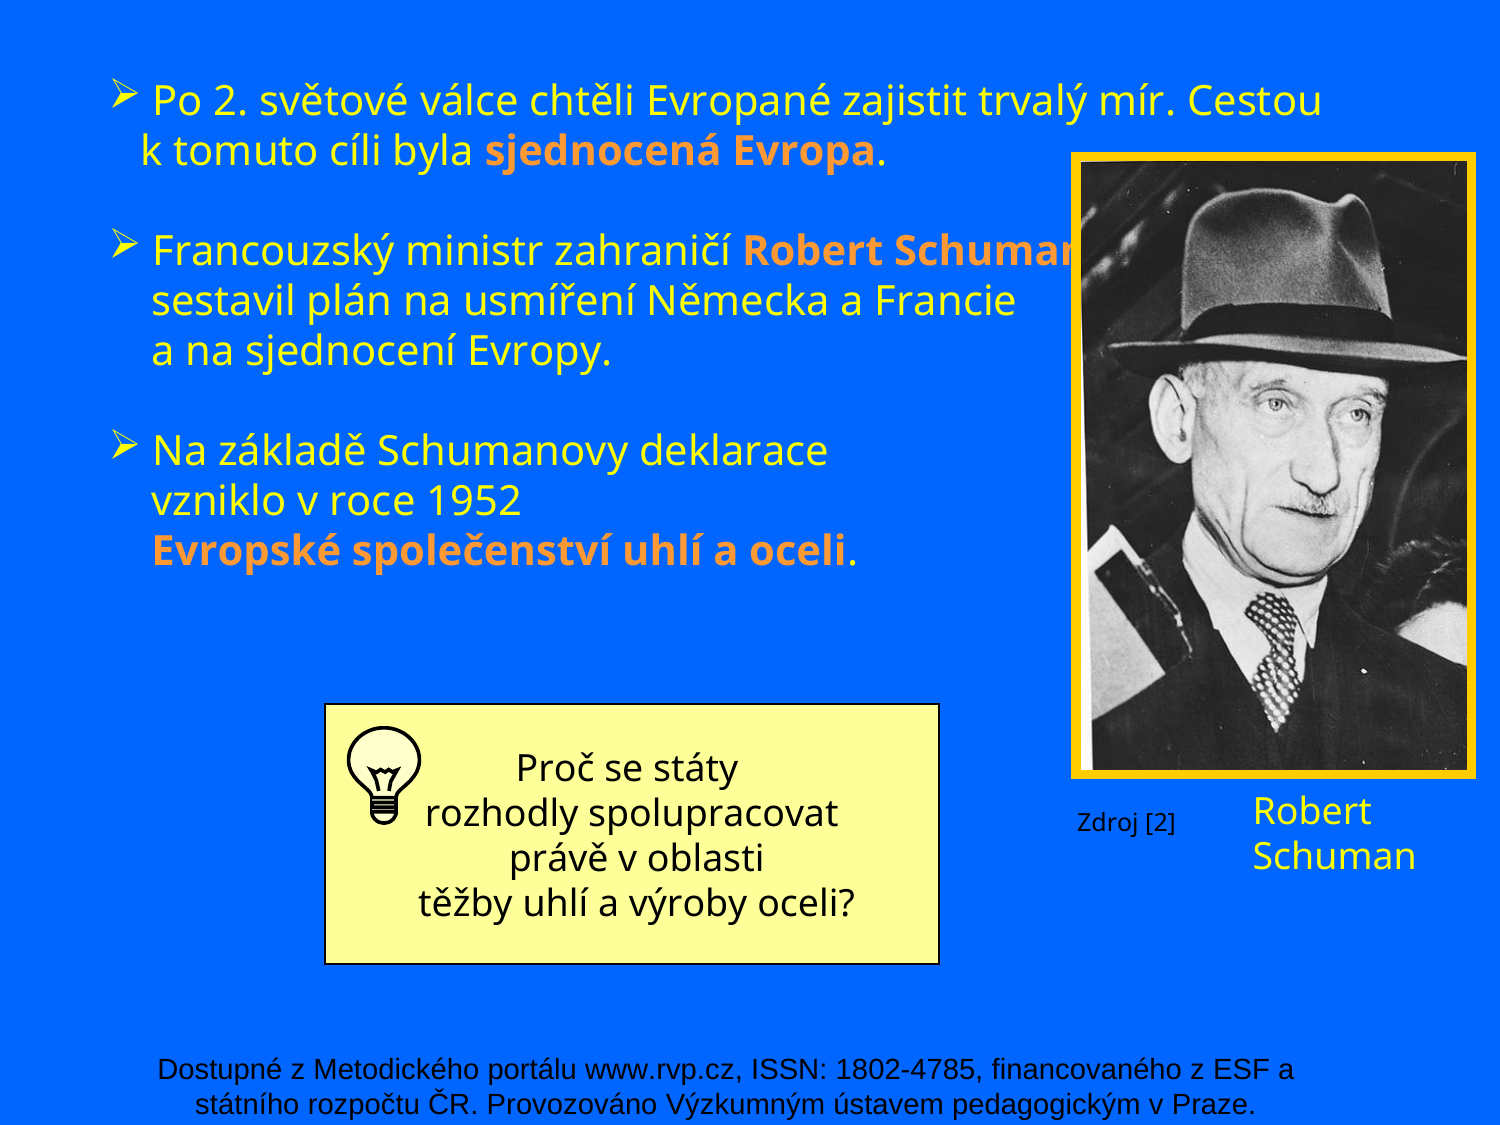

Po 2. světové válce chtěli Evropané zajistit trvalý mír. Cestou
 k tomuto cíli byla sjednocená Evropa.
 Francouzský ministr zahraničí Robert Schuman
 sestavil plán na usmíření Německa a Francie
 a na sjednocení Evropy.
 Na základě Schumanovy deklarace
 vzniklo v roce 1952
 Evropské společenství uhlí a oceli.
Proč se státy
rozhodly spolupracovat
 právě v oblasti
 těžby uhlí a výroby oceli?
Robert
Schuman
Zdroj [2]
Dostupné z Metodického portálu www.rvp.cz, ISSN: 1802-4785, financovaného z ESF a státního rozpočtu ČR. Provozováno Výzkumným ústavem pedagogickým v Praze.